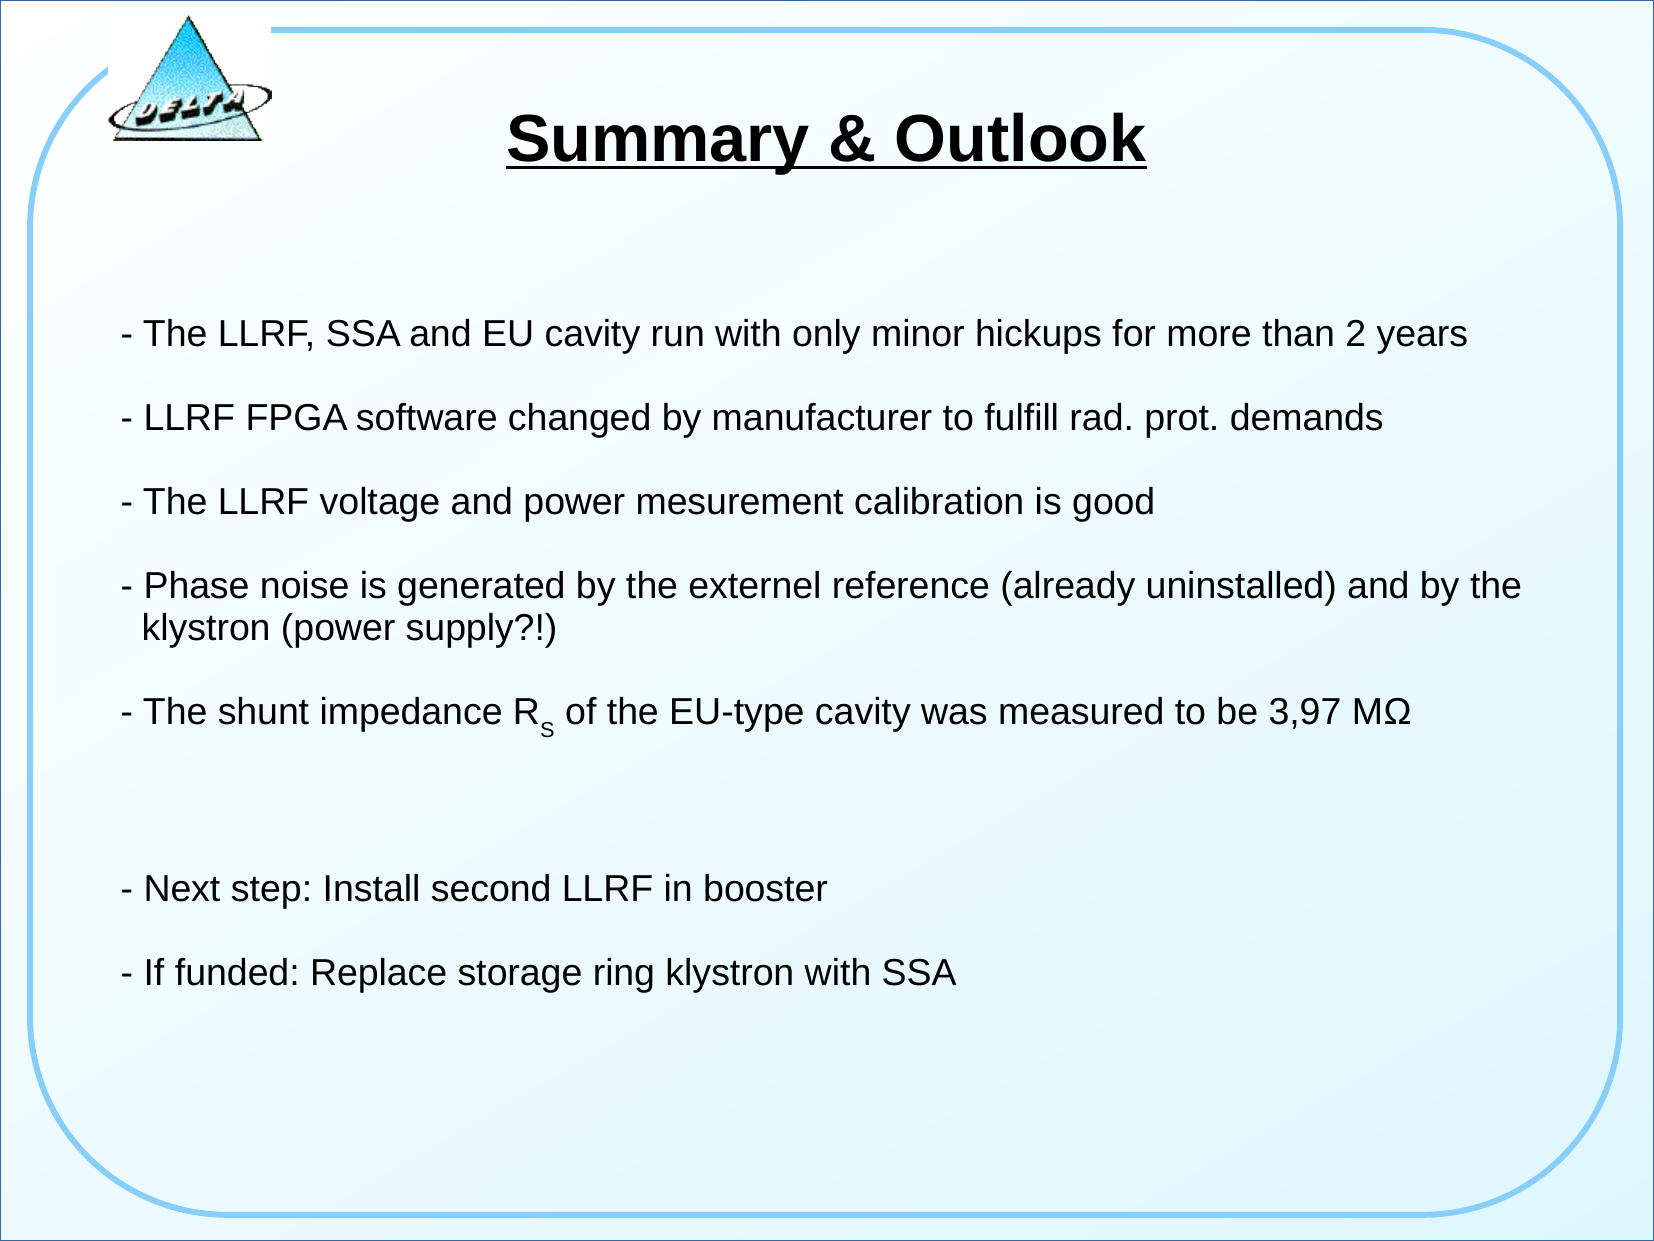

Summary & Outlook
- The LLRF, SSA and EU cavity run with only minor hickups for more than 2 years
- LLRF FPGA software changed by manufacturer to fulfill rad. prot. demands
- The LLRF voltage and power mesurement calibration is good
- Phase noise is generated by the externel reference (already uninstalled) and by the
 klystron (power supply?!)
- The shunt impedance RS of the EU-type cavity was measured to be 3,97 MΩ
- Next step: Install second LLRF in booster
- If funded: Replace storage ring klystron with SSA